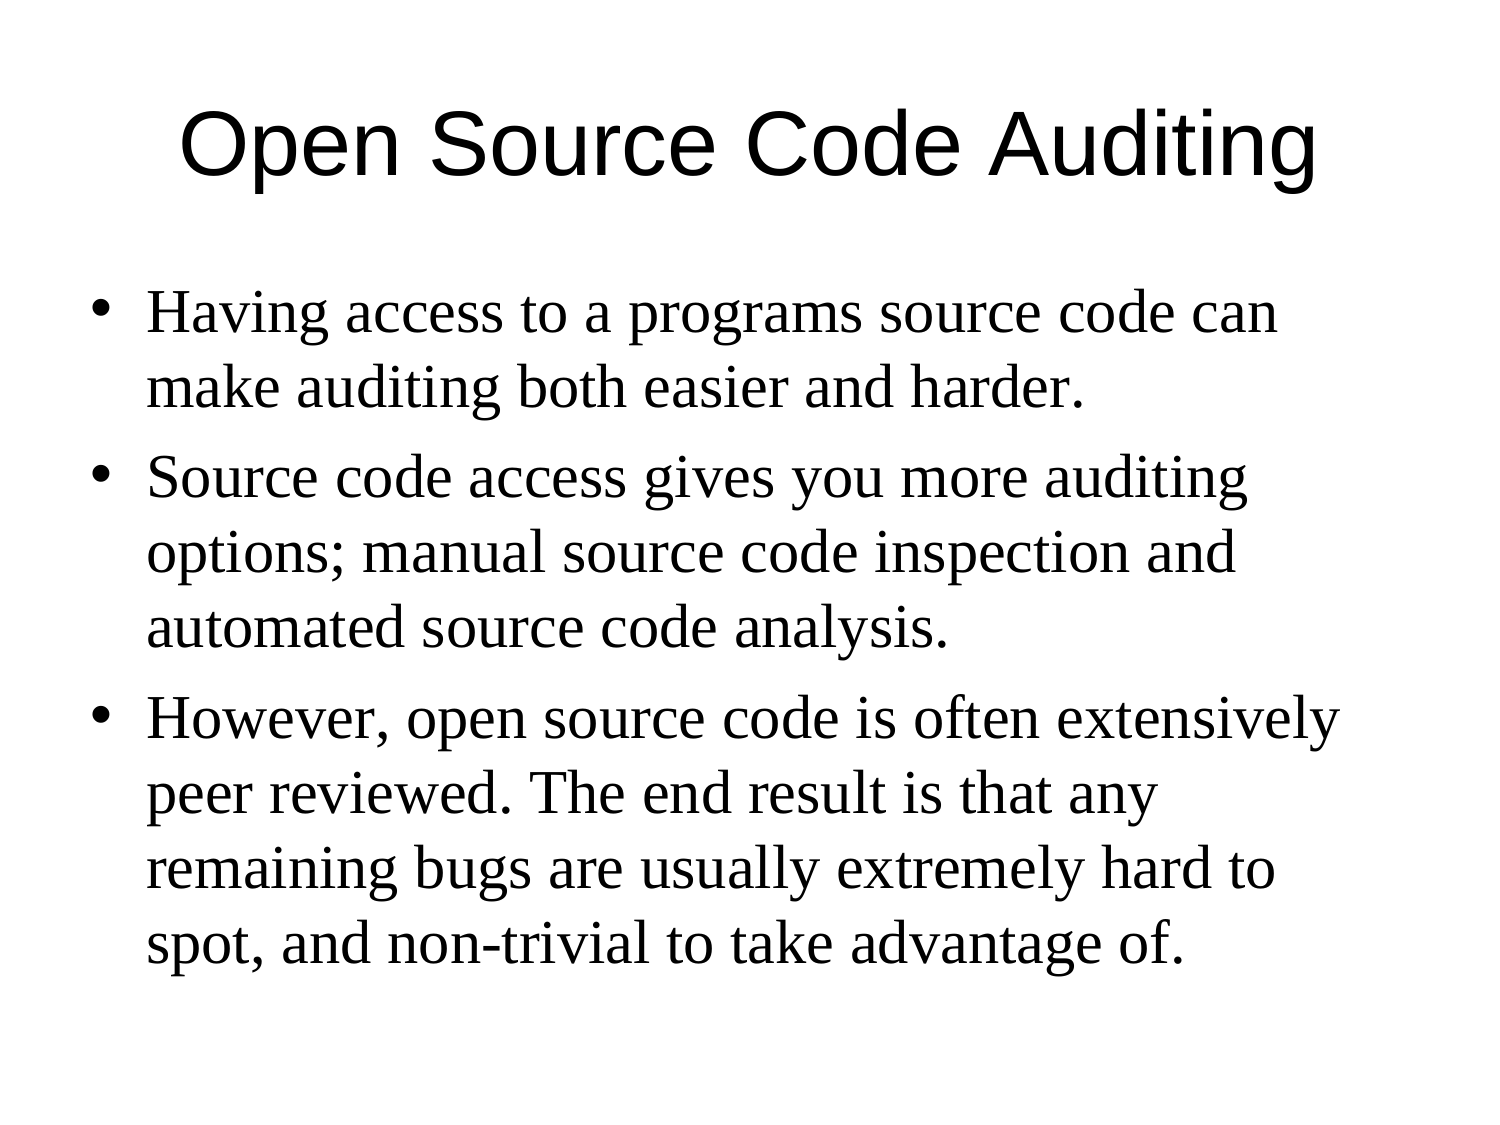

# Open Source Code Auditing
Having access to a programs source code can make auditing both easier and harder.
Source code access gives you more auditing options; manual source code inspection and automated source code analysis.
However, open source code is often extensively peer reviewed. The end result is that any remaining bugs are usually extremely hard to spot, and non-trivial to take advantage of.